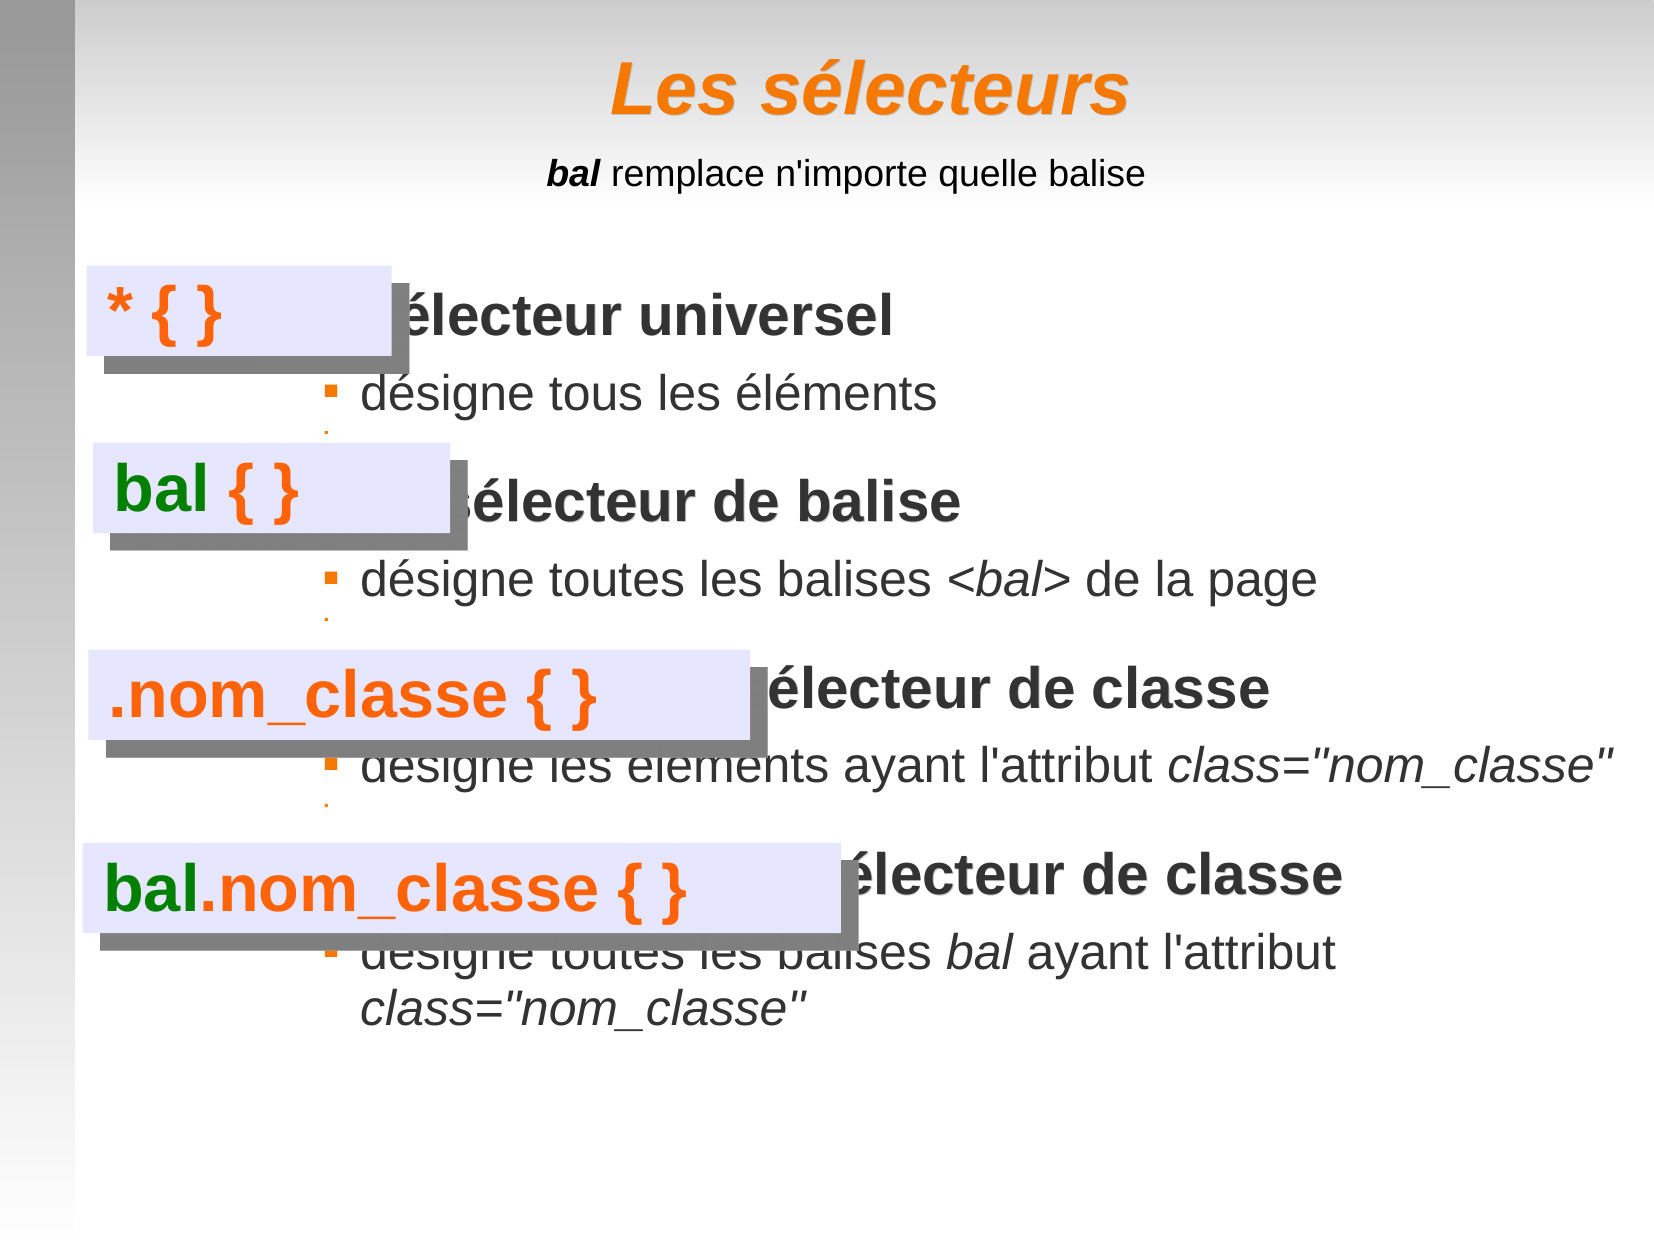

# Les sélecteurs
bal remplace n'importe quelle balise
. 		sélecteur universel
désigne tous les éléments
. 			sélecteur de balise
désigne toutes les balises <bal> de la page
. 							sélecteur de classe
désigne les éléments ayant l'attribut class="nom_classe"
. 								sélecteur de classe
désigne toutes les balises bal ayant l'attribut class="nom_classe"
* { }
bal { }
.nom_classe { }
bal.nom_classe { }